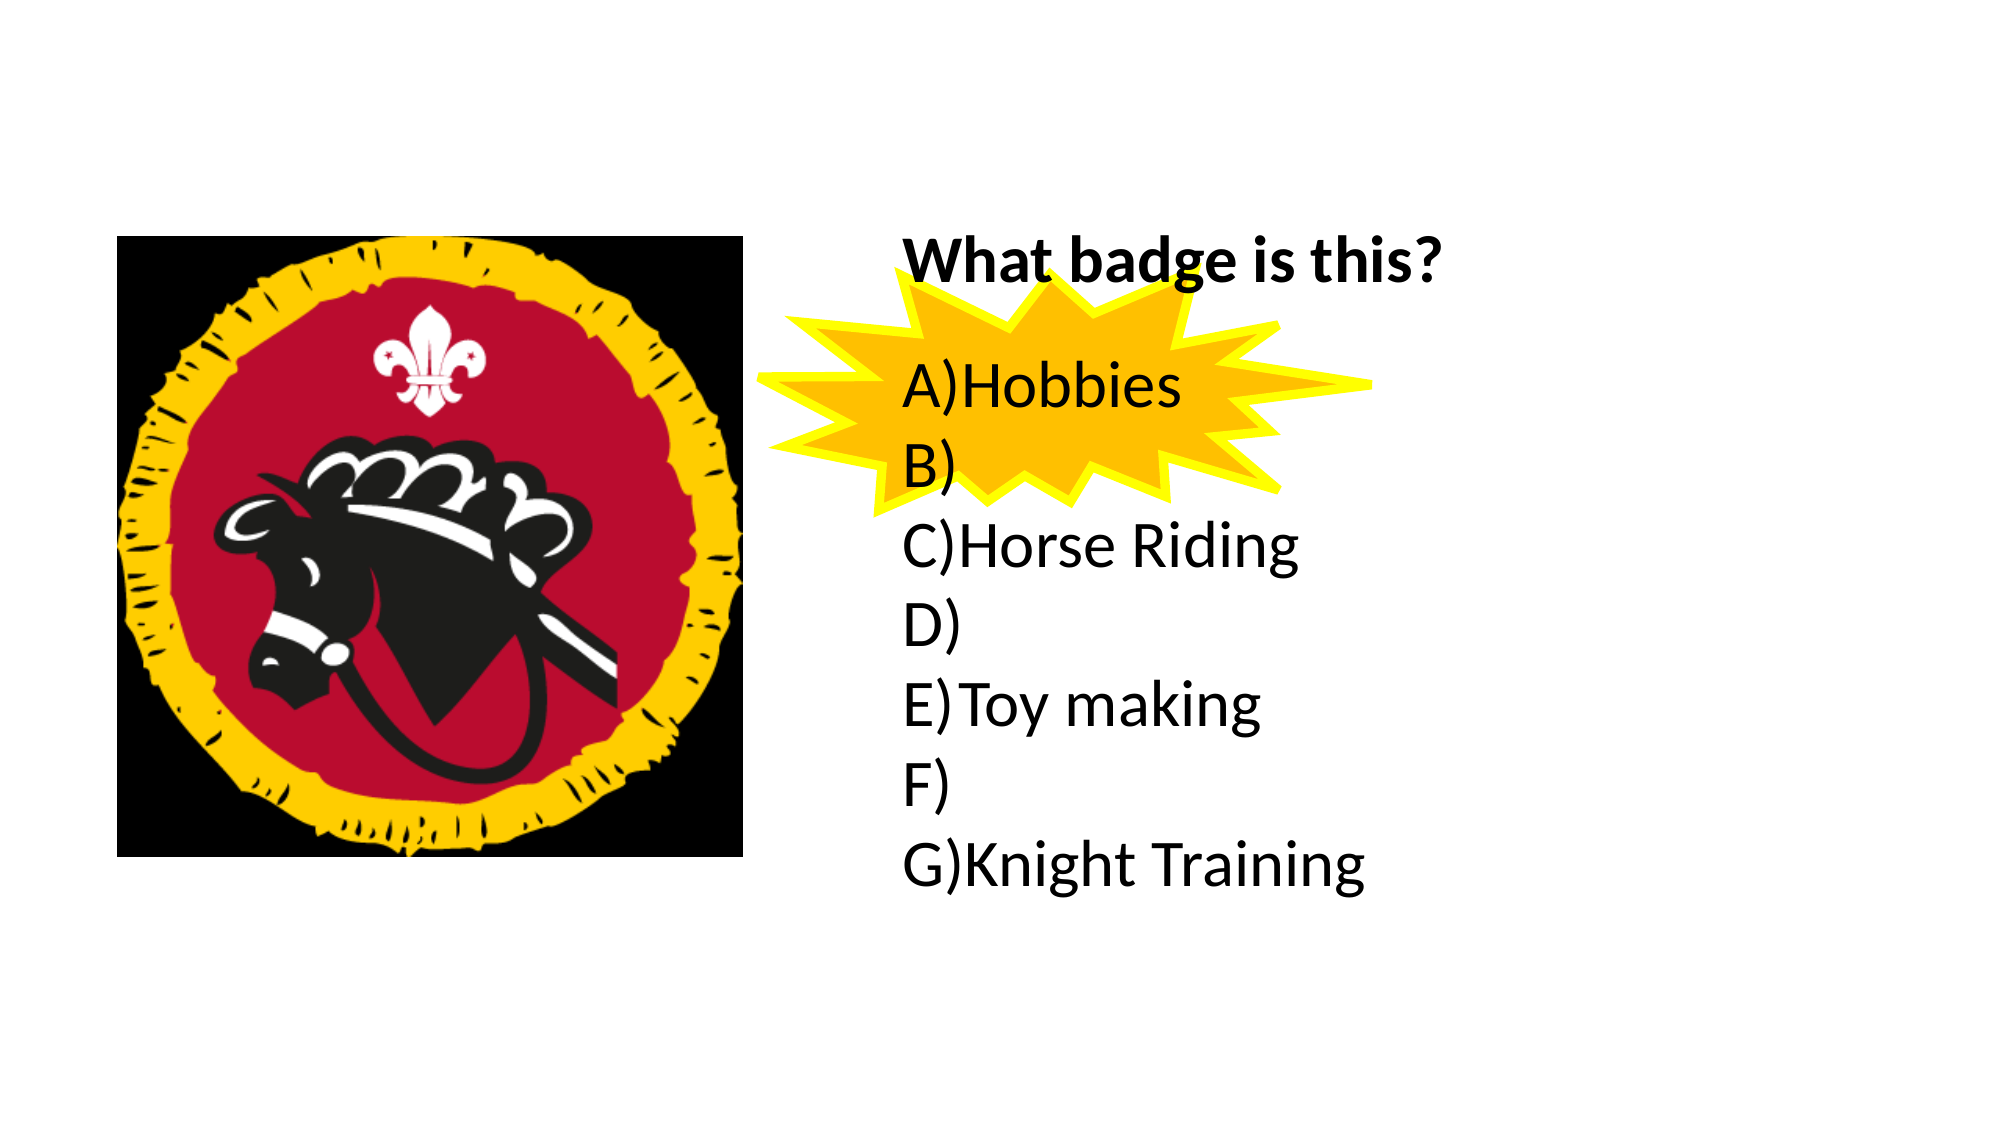

What badge is this?
Hobbies
Horse Riding
Toy making
Knight Training